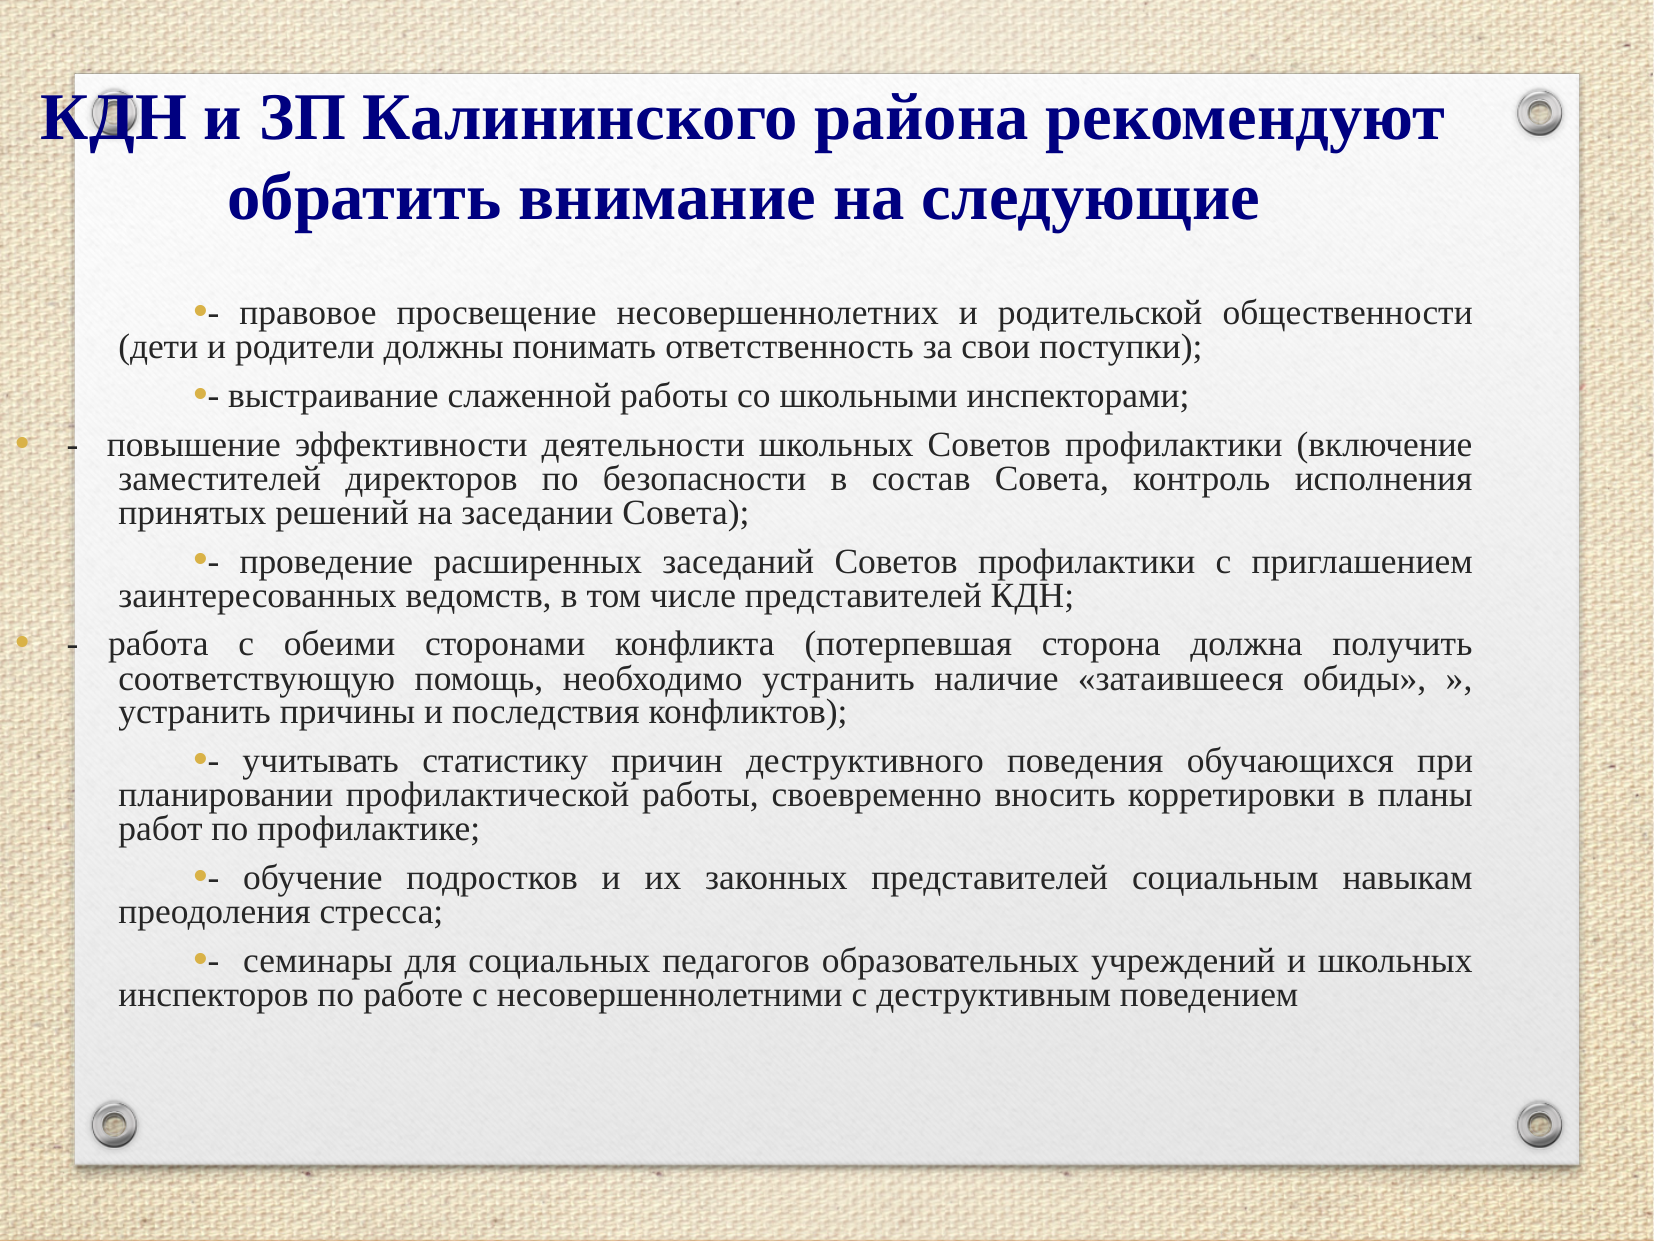

# КДН и ЗП Калининского района рекомендуют обратить внимание на следующие
- правовое просвещение несовершеннолетних и родительской общественности (дети и родители должны понимать ответственность за свои поступки);
- выстраивание слаженной работы со школьными инспекторами;
- повышение эффективности деятельности школьных Советов профилактики (включение заместителей директоров по безопасности в состав Совета, контроль исполнения принятых решений на заседании Совета);
- проведение расширенных заседаний Советов профилактики с приглашением заинтересованных ведомств, в том числе представителей КДН;
- работа с обеими сторонами конфликта (потерпевшая сторона должна получить соответствующую помощь, необходимо устранить наличие «затаившееся обиды», », устранить причины и последствия конфликтов);
- учитывать статистику причин деструктивного поведения обучающихся при планировании профилактической работы, своевременно вносить корретировки в планы работ по профилактике;
- обучение подростков и их законных представителей социальным навыкам преодоления стресса;
- семинары для социальных педагогов образовательных учреждений и школьных инспекторов по работе с несовершеннолетними с деструктивным поведением